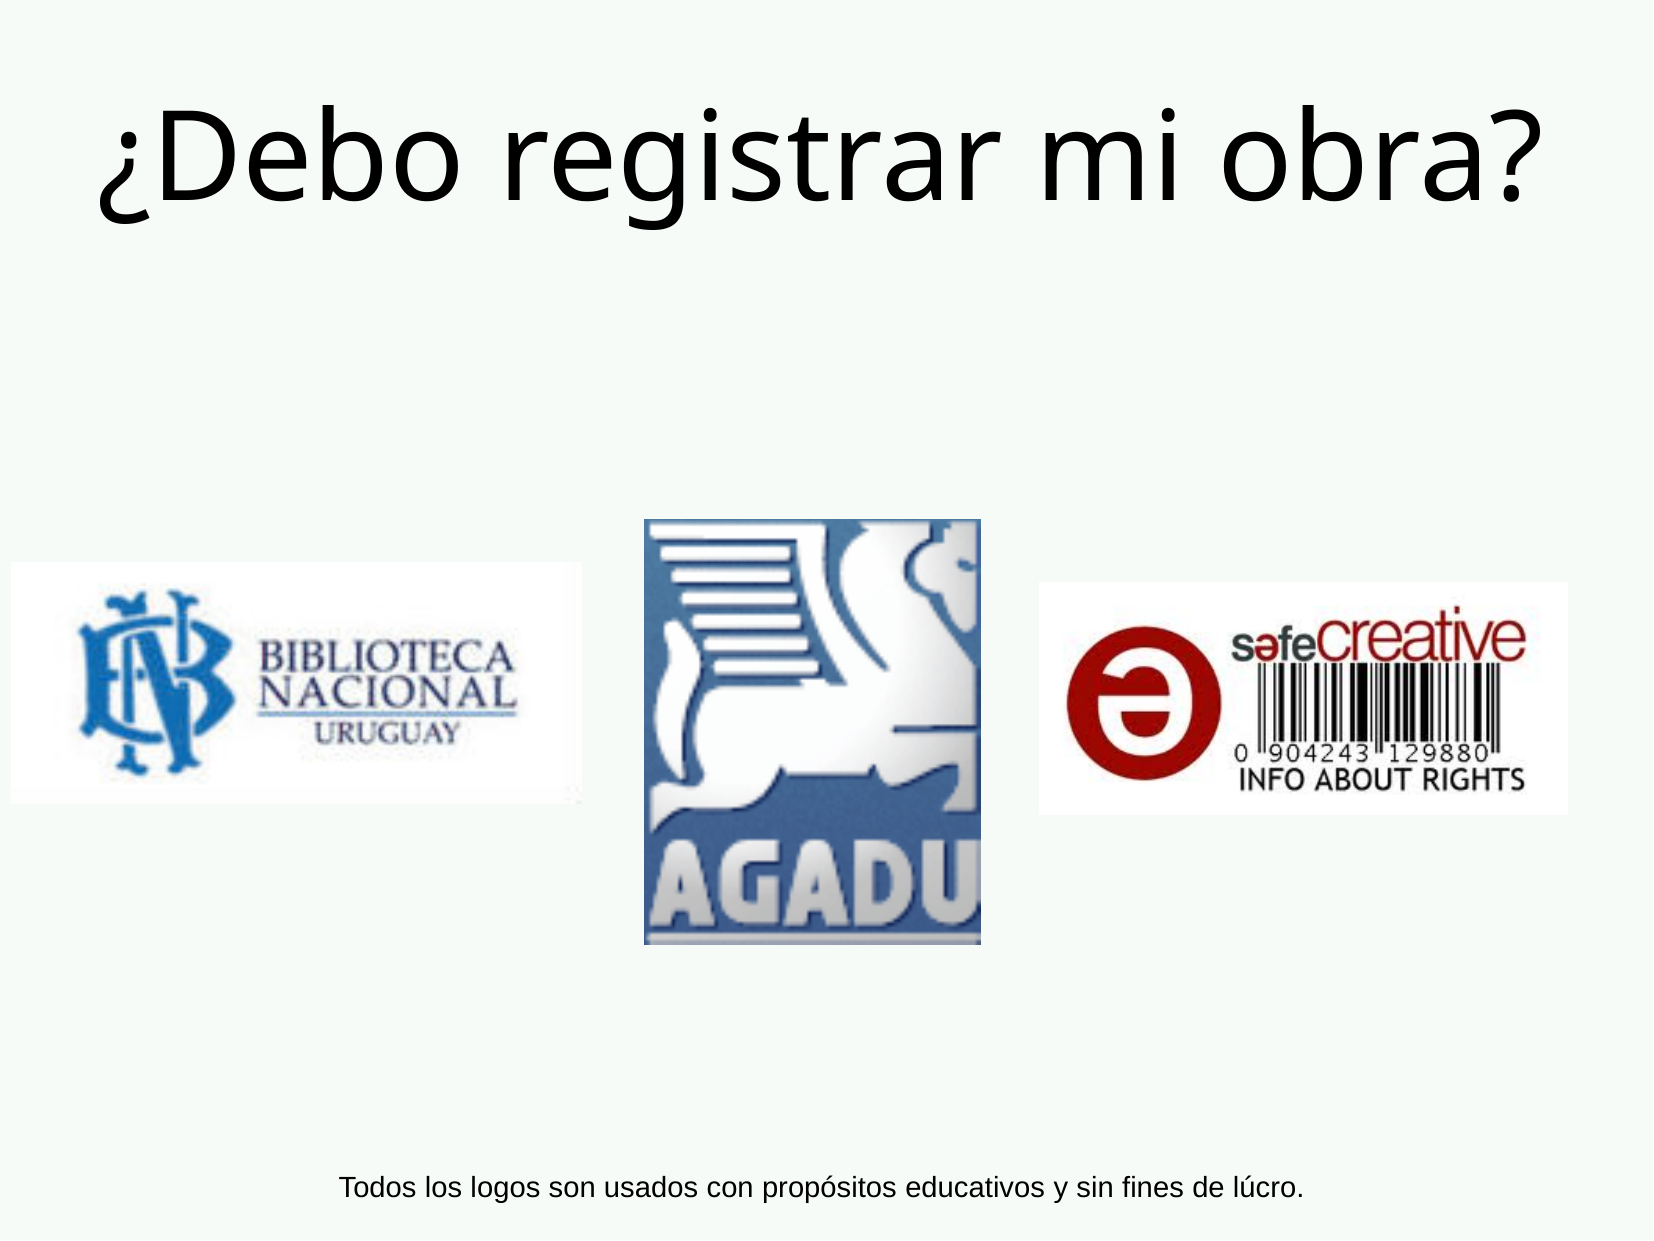

¿Debo registrar mi obra?
Todos los logos son usados con propósitos educativos y sin fines de lúcro.